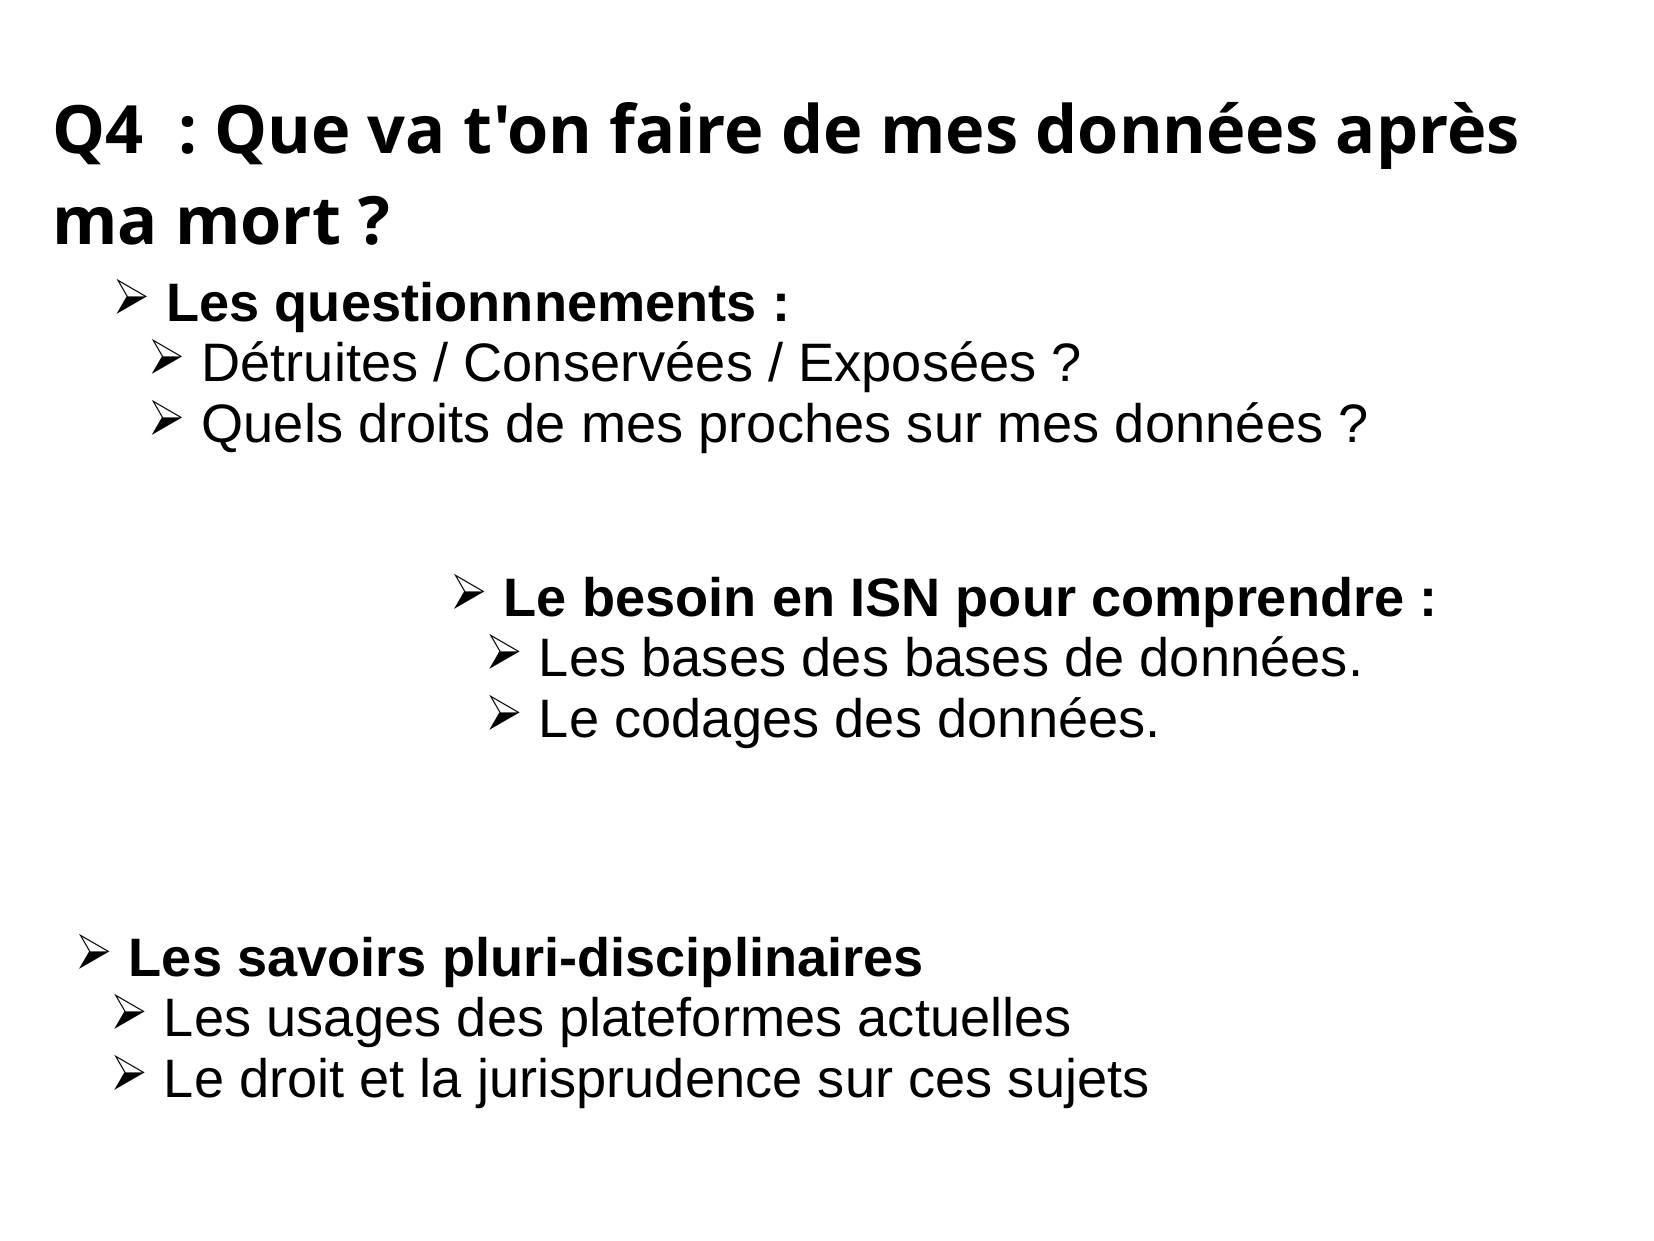

Q4  : Que va t'on faire de mes données après ma mort ?
 Les questionnnements :
 Détruites / Conservées / Exposées ?
 Quels droits de mes proches sur mes données ?
 Le besoin en ISN pour comprendre :
 Les bases des bases de données.
 Le codages des données.
 Les savoirs pluri-disciplinaires
 Les usages des plateformes actuelles
 Le droit et la jurisprudence sur ces sujets